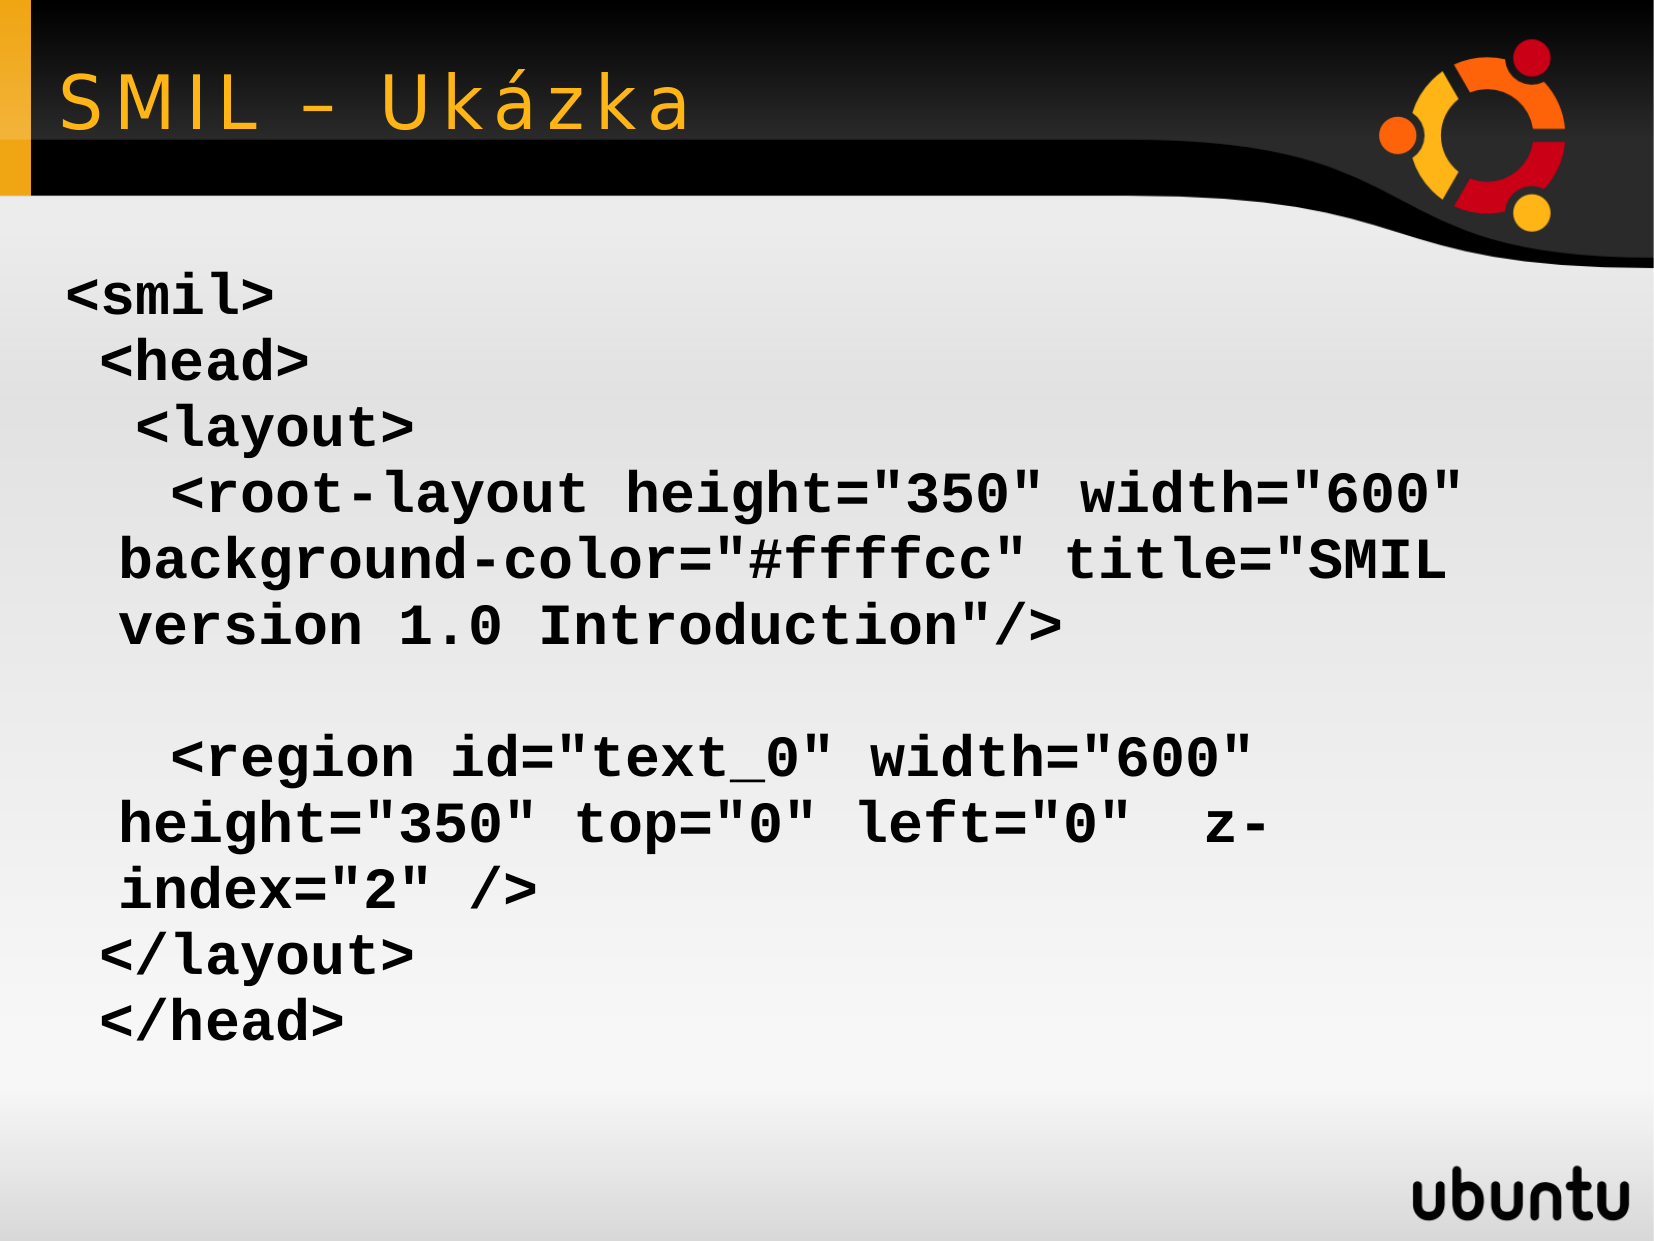

# SMIL – Ukázka
<smil>
 <head>
 <layout>
 <root-layout height="350" width="600" background-color="#ffffcc" title="SMIL version 1.0 Introduction"/>
 <region id="text_0" width="600" height="350" top="0" left="0" z-index="2" />
 </layout>
 </head>